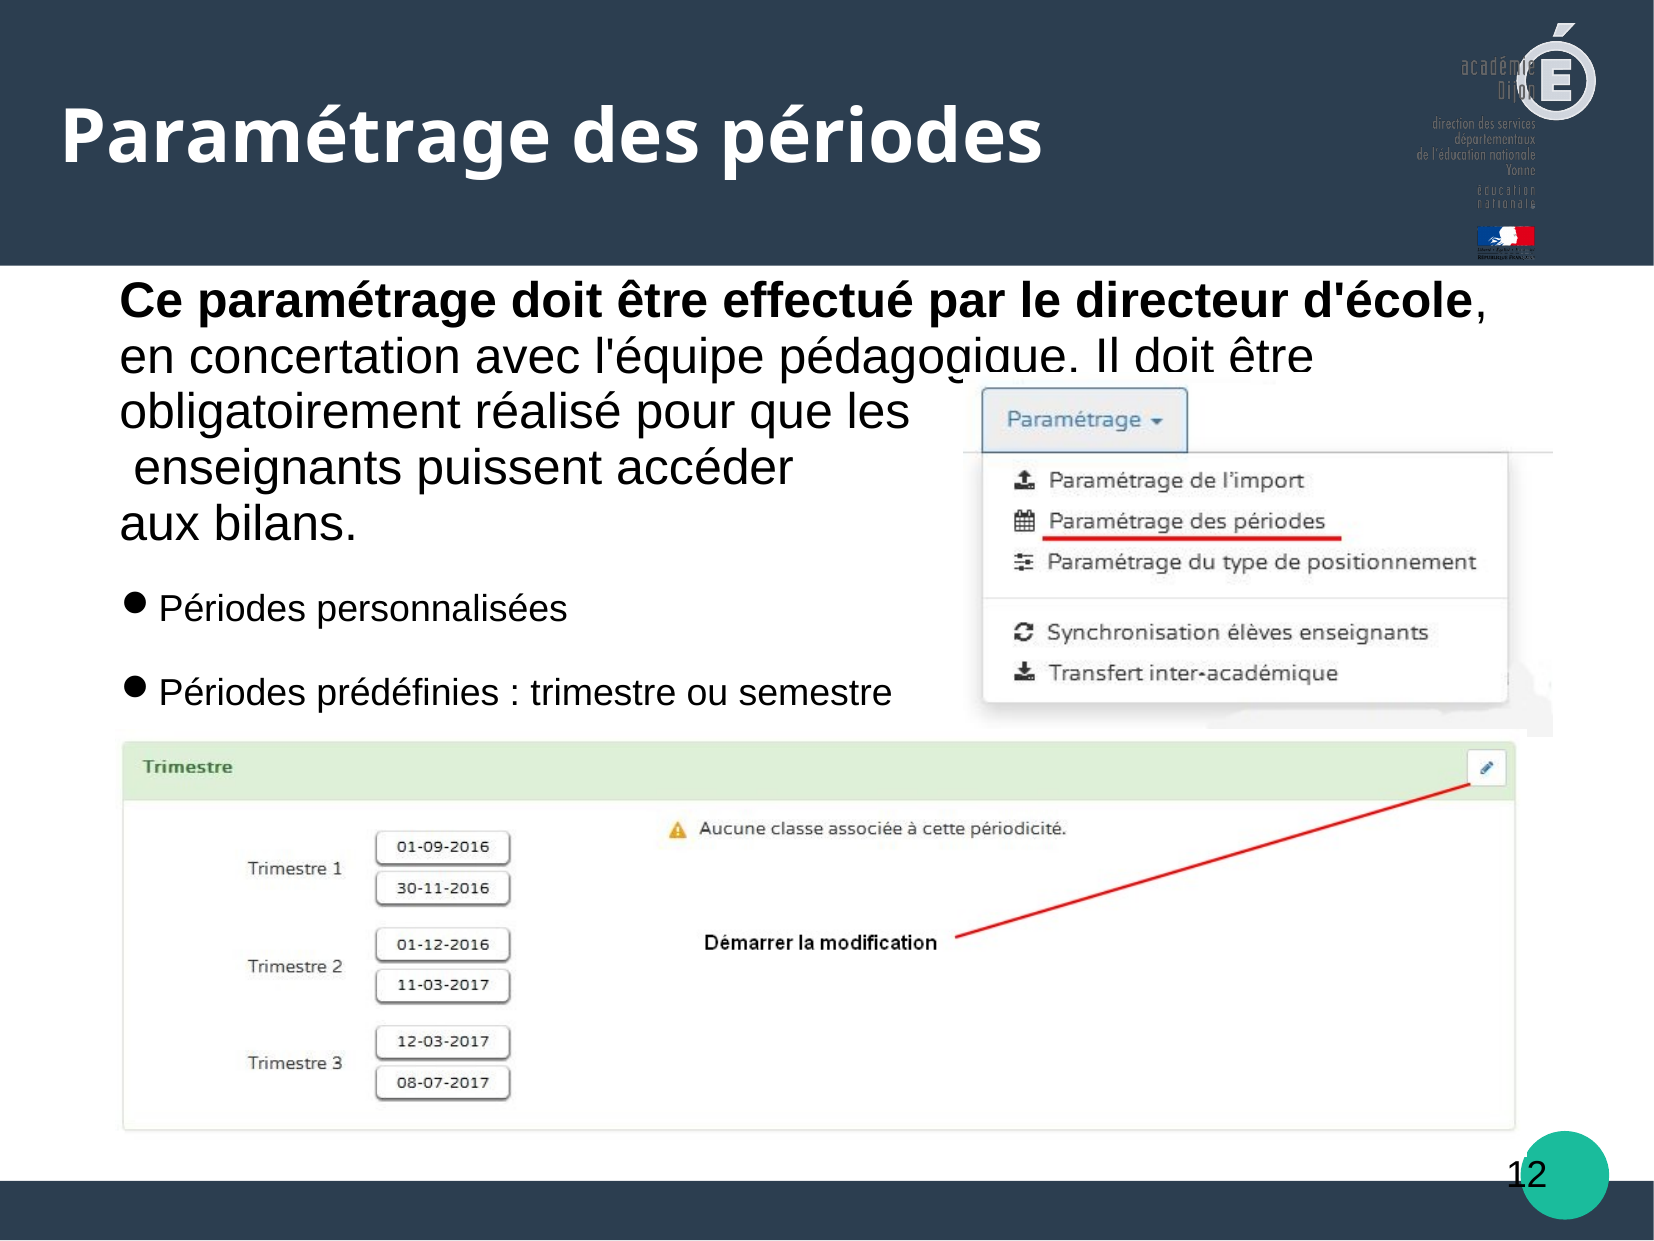

# Paramétrage des périodes
Ce paramétrage doit être effectué par le directeur d'école, en concertation avec l'équipe pédagogique. Il doit être obligatoirement réalisé pour que les
 enseignants puissent accéder
aux bilans.
Périodes personnalisées
Périodes prédéfinies : trimestre ou semestre
12